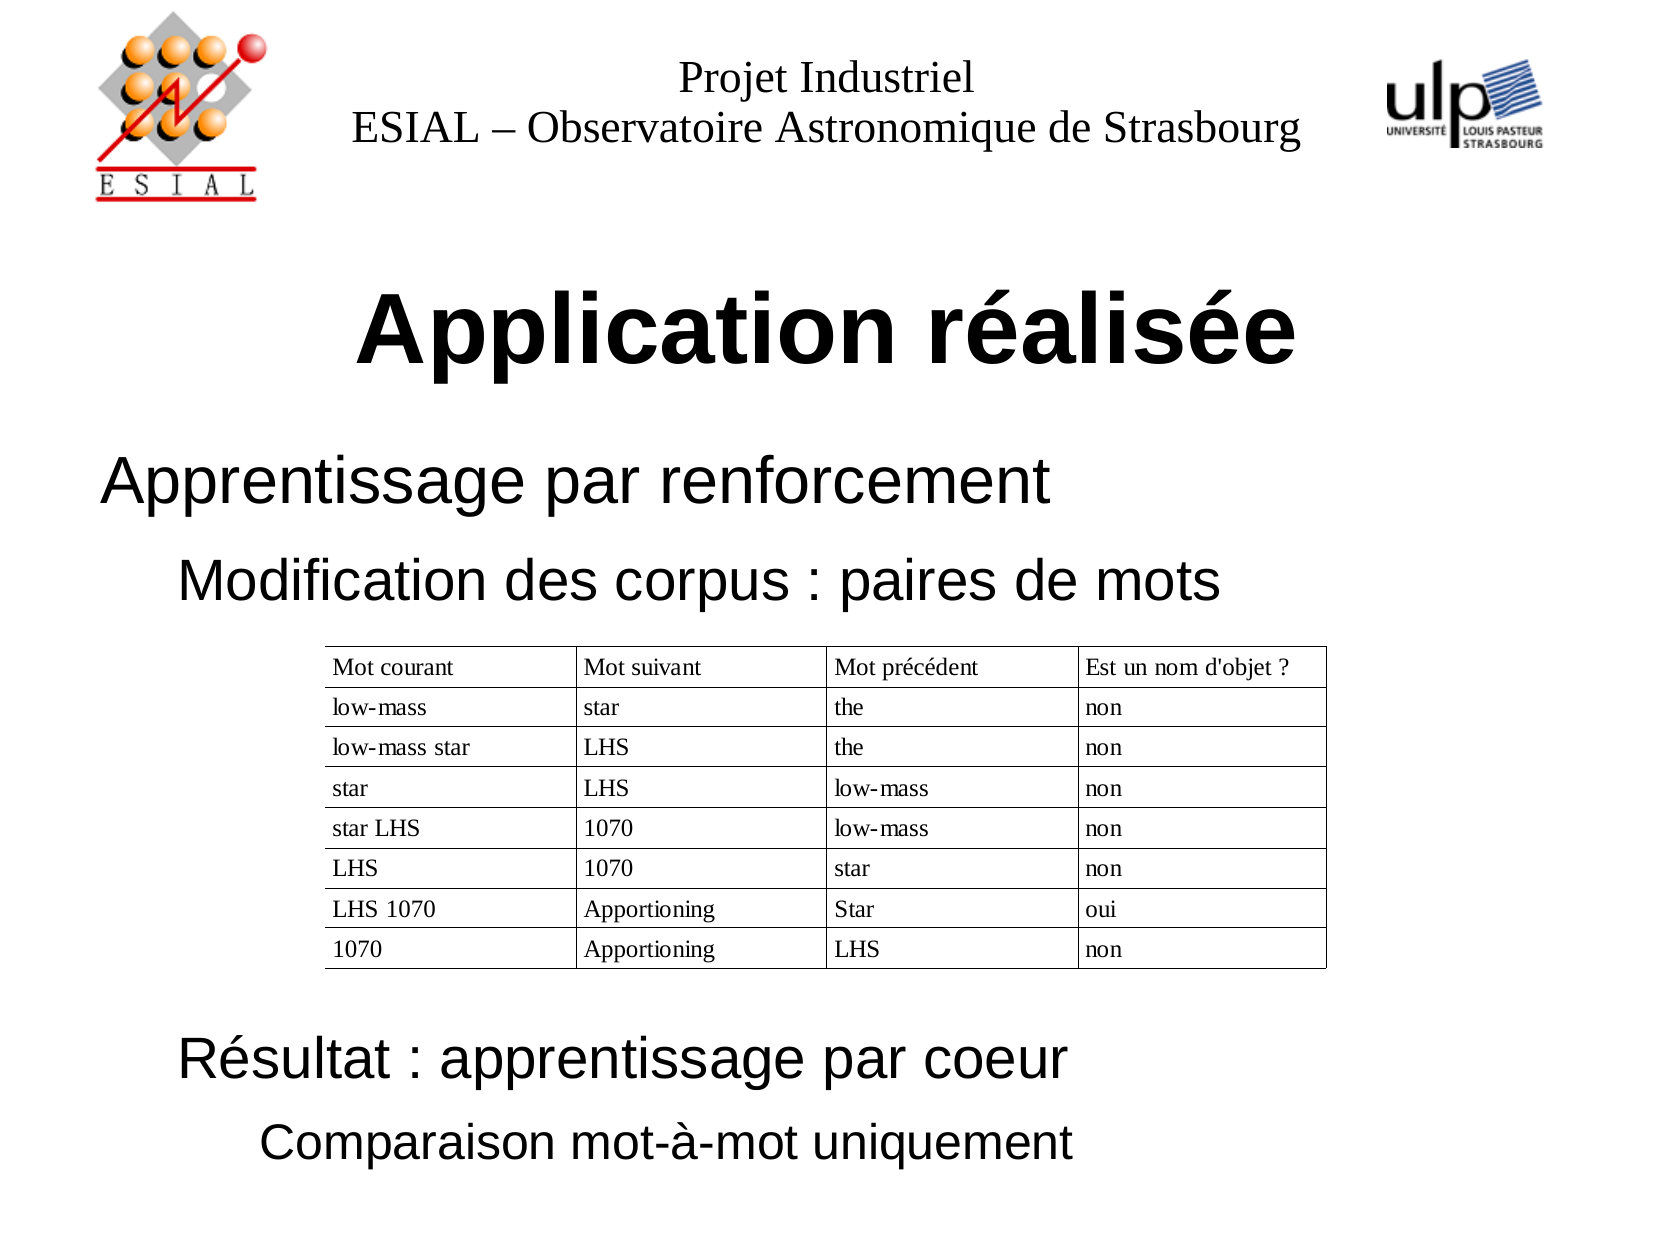

# Projet Industriel ESIAL – Observatoire Astronomique de Strasbourg
Application réalisée
Apprentissage par renforcement
Modification des corpus : paires de mots
Résultat : apprentissage par coeur
Comparaison mot-à-mot uniquement